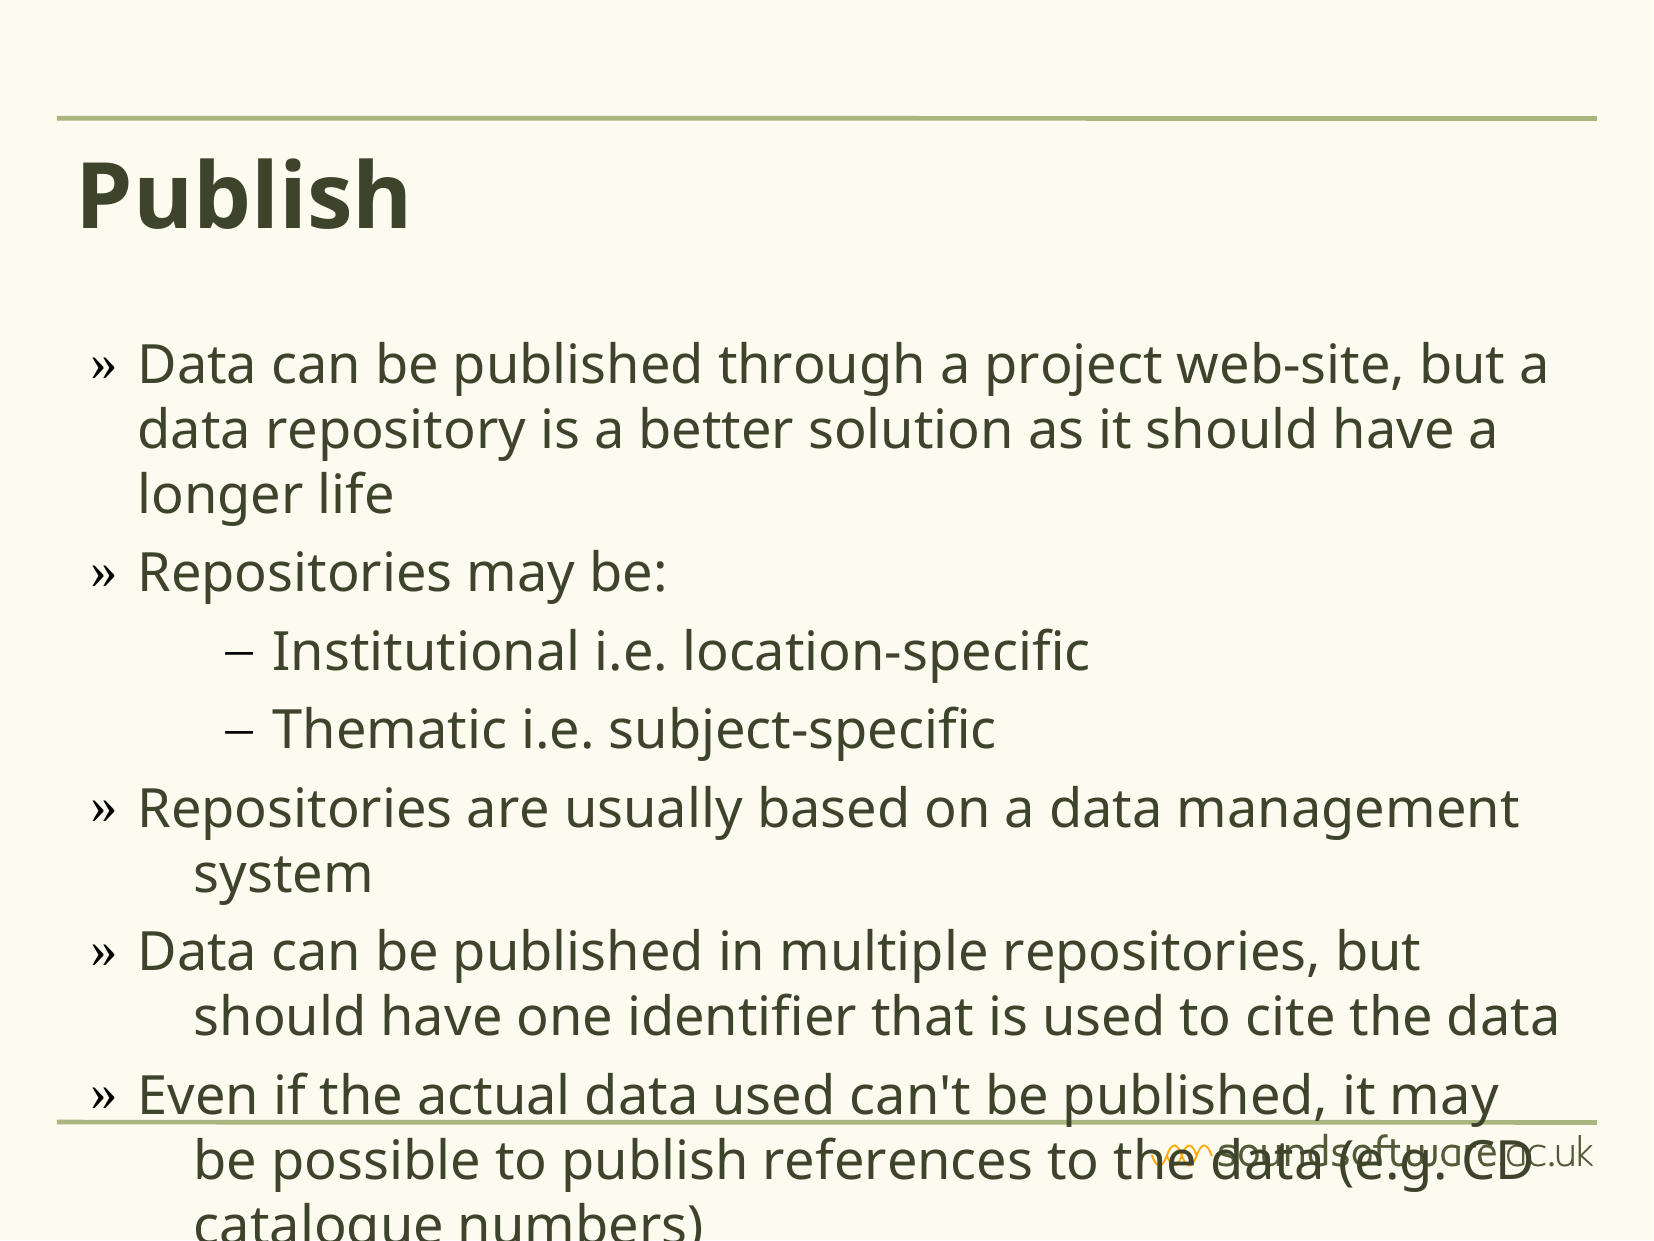

# Publish
Data can be published through a project web-site, but a data repository is a better solution as it should have a longer life
Repositories may be:
Institutional i.e. location-specific
Thematic i.e. subject-specific
Repositories are usually based on a data management system
Data can be published in multiple repositories, but should have one identifier that is used to cite the data
Even if the actual data used can't be published, it may be possible to publish references to the data (e.g. CD catalogue numbers)